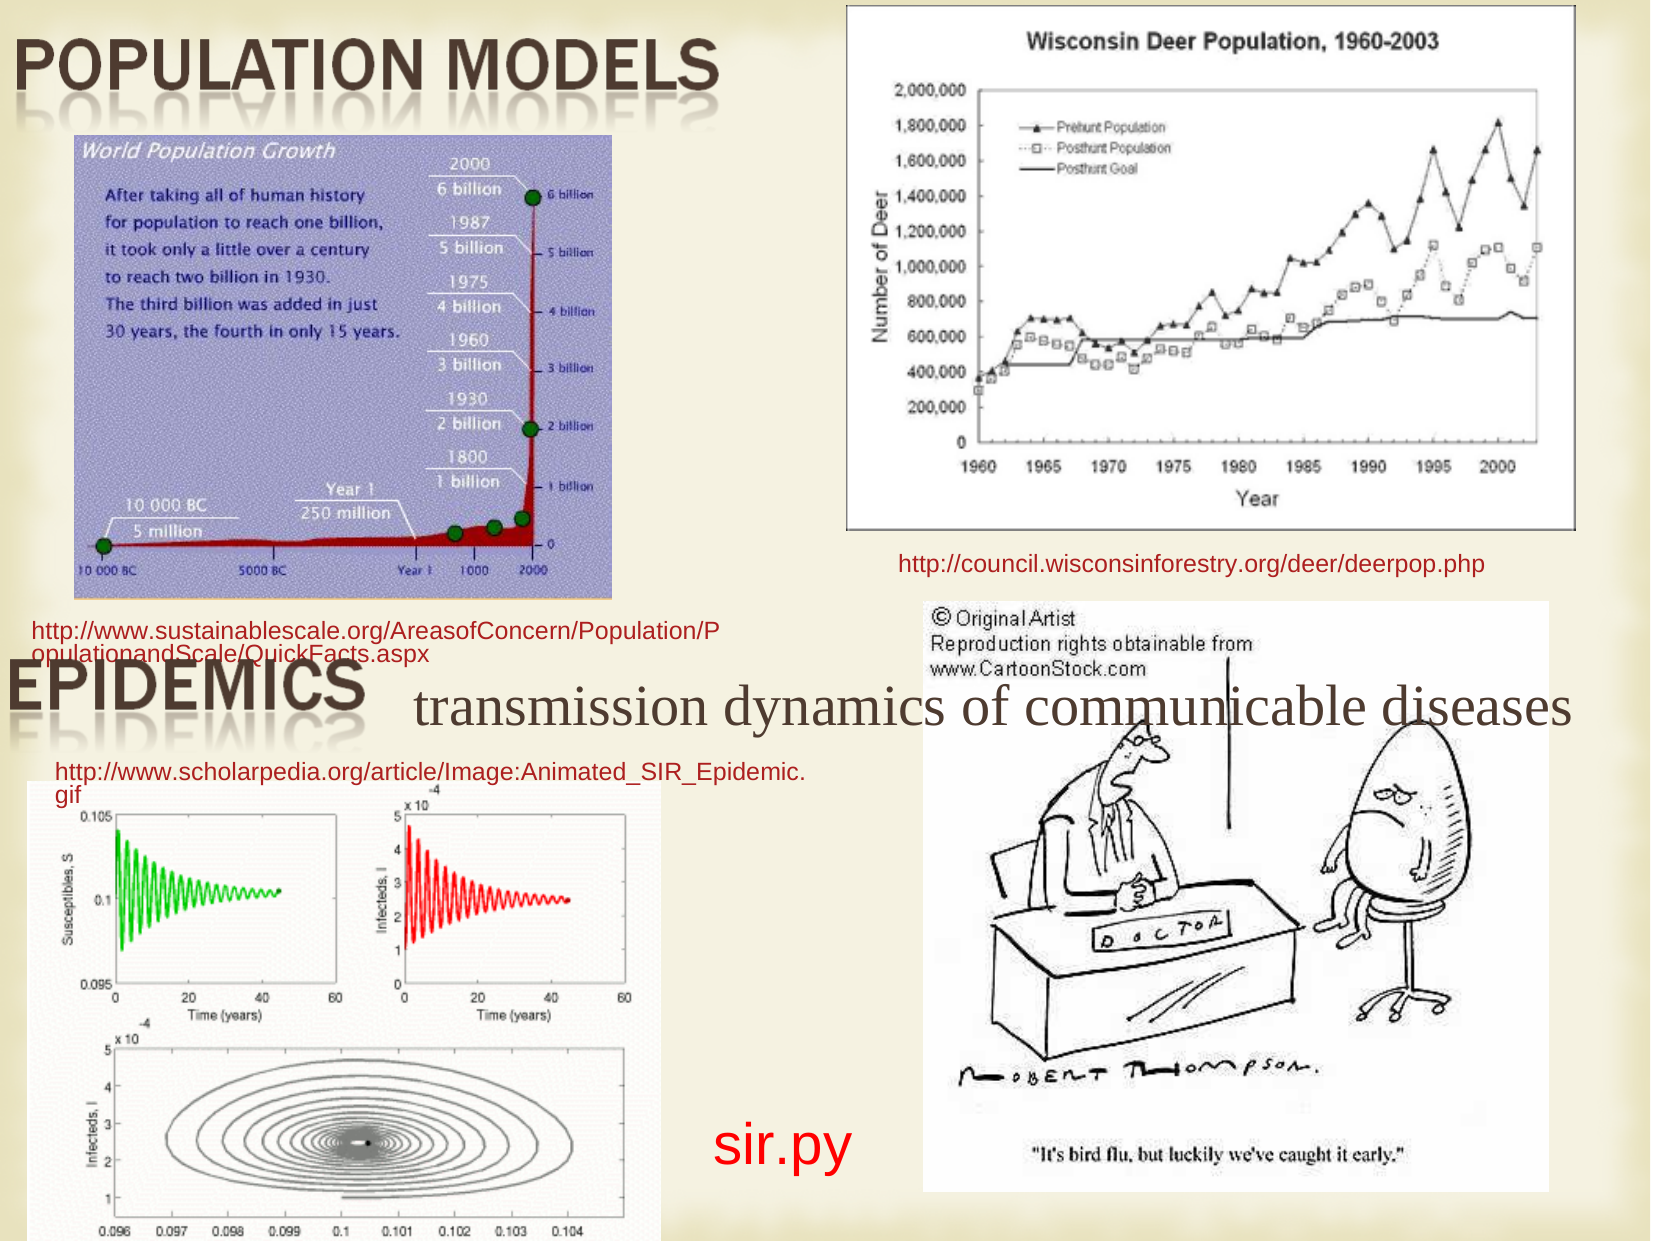

http://council.wisconsinforestry.org/deer/deerpop.php
http://www.sustainablescale.org/AreasofConcern/Population/PopulationandScale/QuickFacts.aspx
# transmission dynamics of communicable diseases
http://www.scholarpedia.org/article/Image:Animated_SIR_Epidemic.gif
sir.py